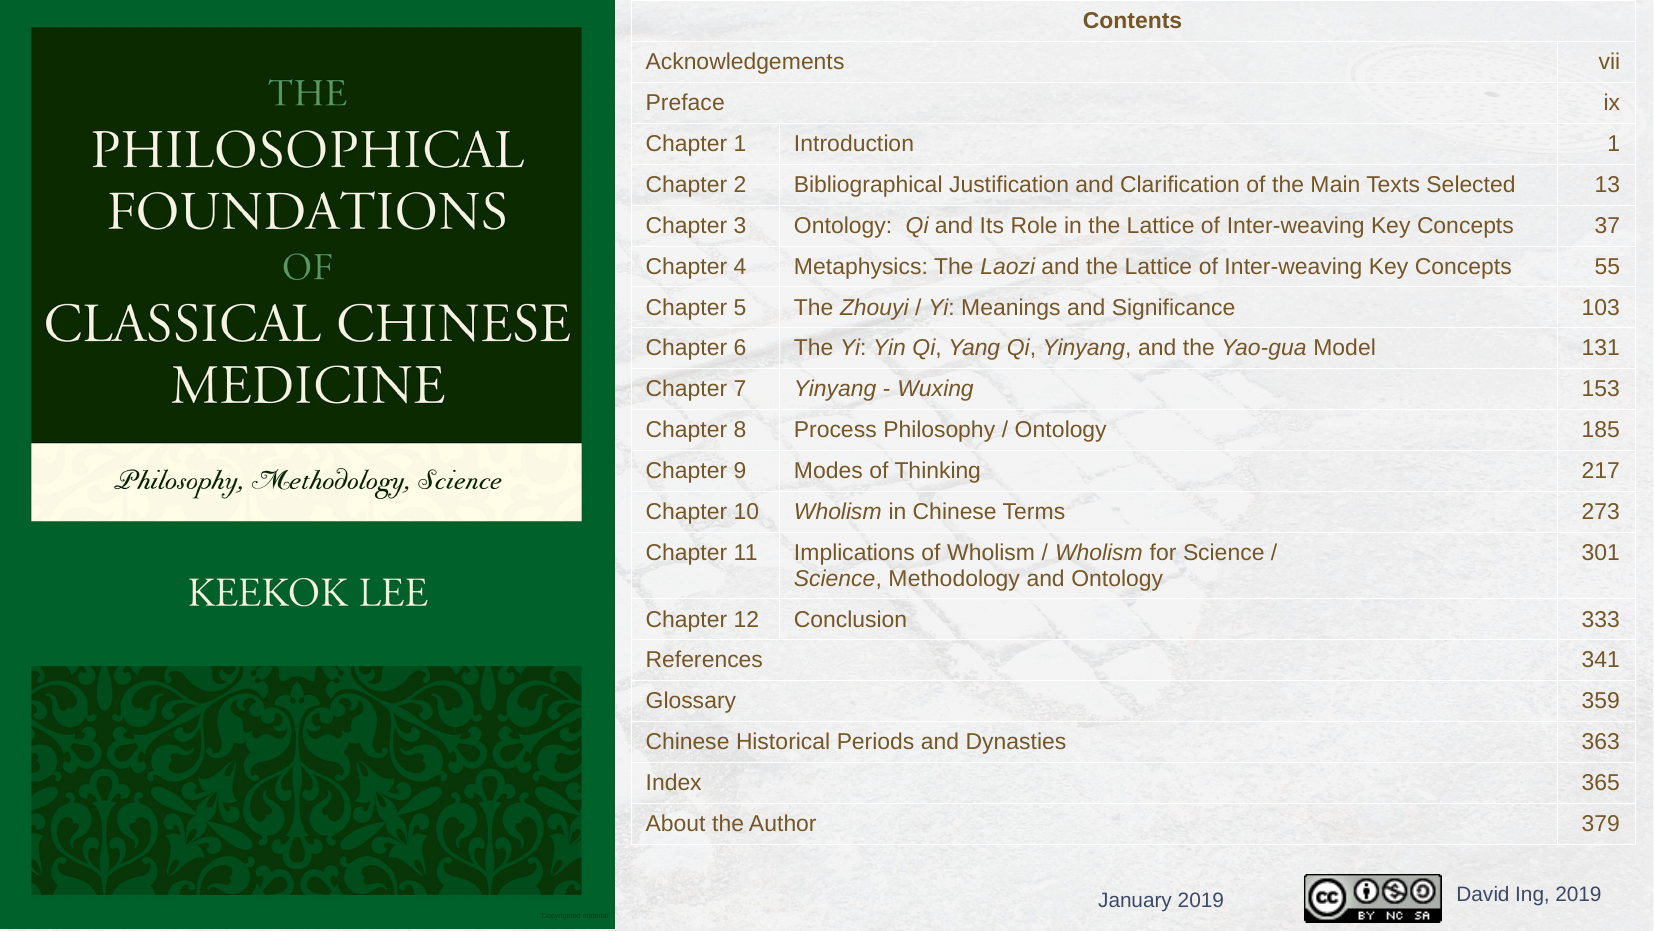

| Contents | | |
| --- | --- | --- |
| Acknowledgements | | vii |
| Preface | | ix |
| Chapter 1 | Introduction | 1 |
| Chapter 2 | Bibliographical Justification and Clarification of the Main Texts Selected | 13 |
| Chapter 3 | Ontology: Qi and Its Role in the Lattice of Inter-weaving Key Concepts | 37 |
| Chapter 4 | Metaphysics: The Laozi and the Lattice of Inter-weaving Key Concepts | 55 |
| Chapter 5 | The Zhouyi / Yi: Meanings and Significance | 103 |
| Chapter 6 | The Yi: Yin Qi, Yang Qi, Yinyang, and the Yao-gua Model | 131 |
| Chapter 7 | Yinyang - Wuxing | 153 |
| Chapter 8 | Process Philosophy / Ontology | 185 |
| Chapter 9 | Modes of Thinking | 217 |
| Chapter 10 | Wholism in Chinese Terms | 273 |
| Chapter 11 | Implications of Wholism / Wholism for Science / Science, Methodology and Ontology | 301 |
| Chapter 12 | Conclusion | 333 |
| References | | 341 |
| Glossary | | 359 |
| Chinese Historical Periods and Dynasties | | 363 |
| Index | | 365 |
| About the Author | | 379 |
Systems Changes: A Call for Participation
January 2019